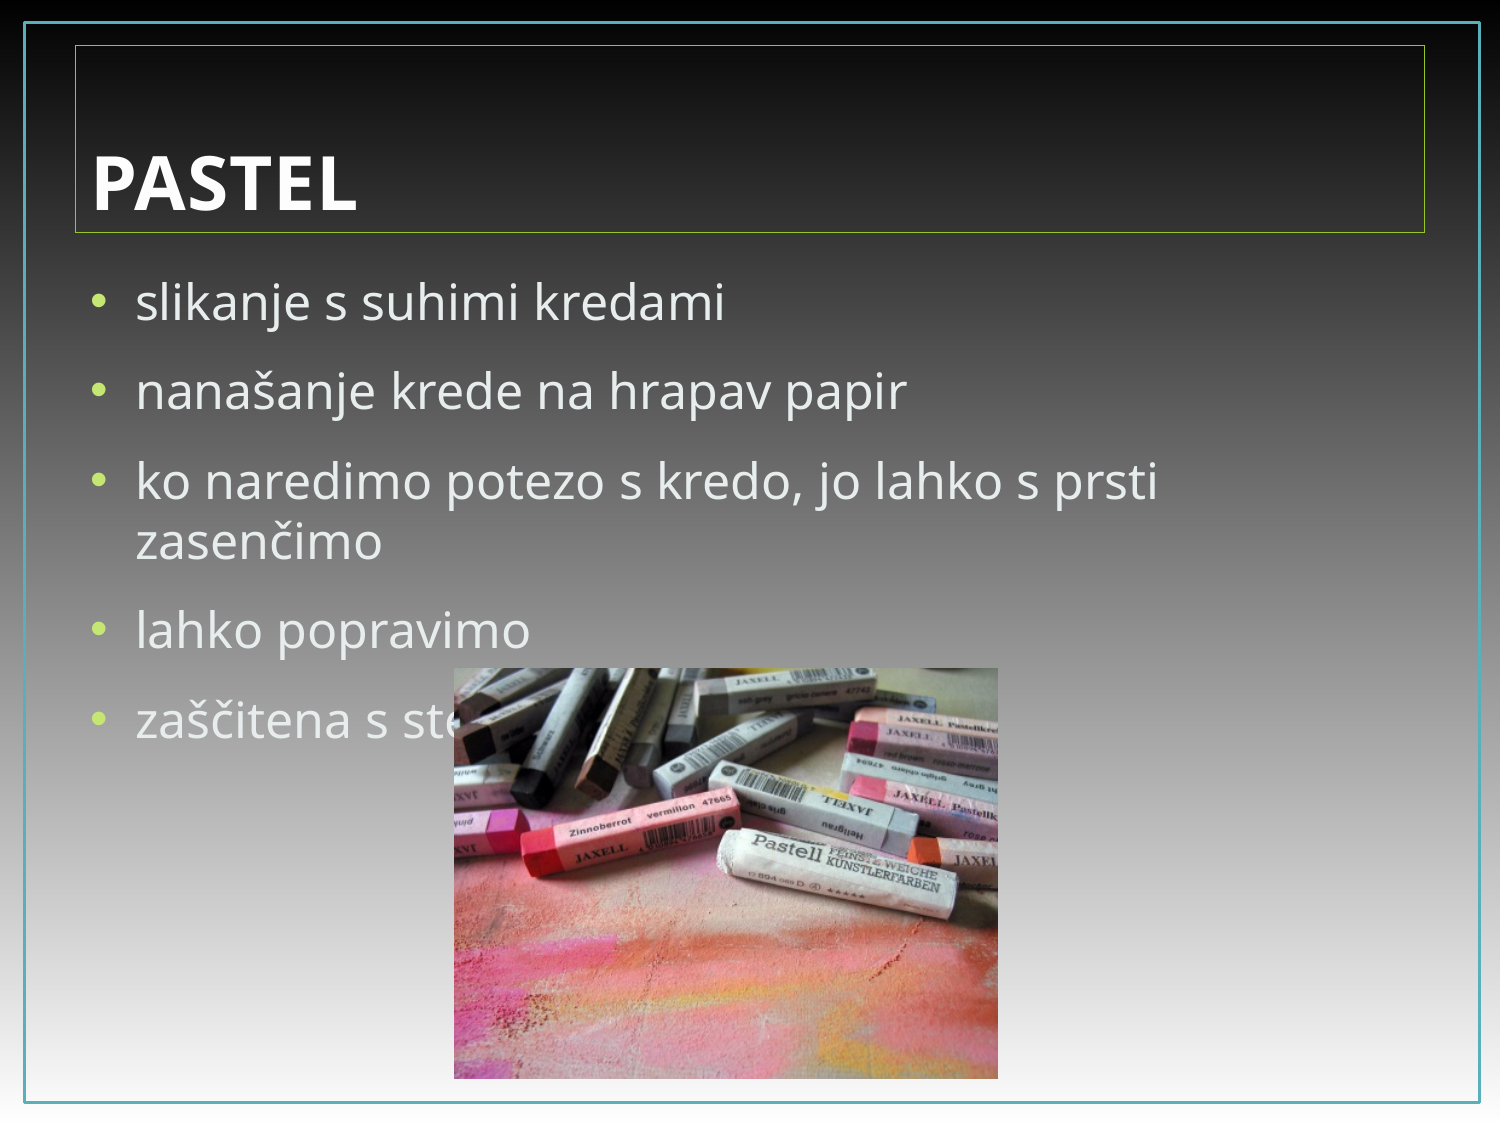

# PASTEL
slikanje s suhimi kredami
nanašanje krede na hrapav papir
ko naredimo potezo s kredo, jo lahko s prsti zasenčimo
lahko popravimo
zaščitena s steklom